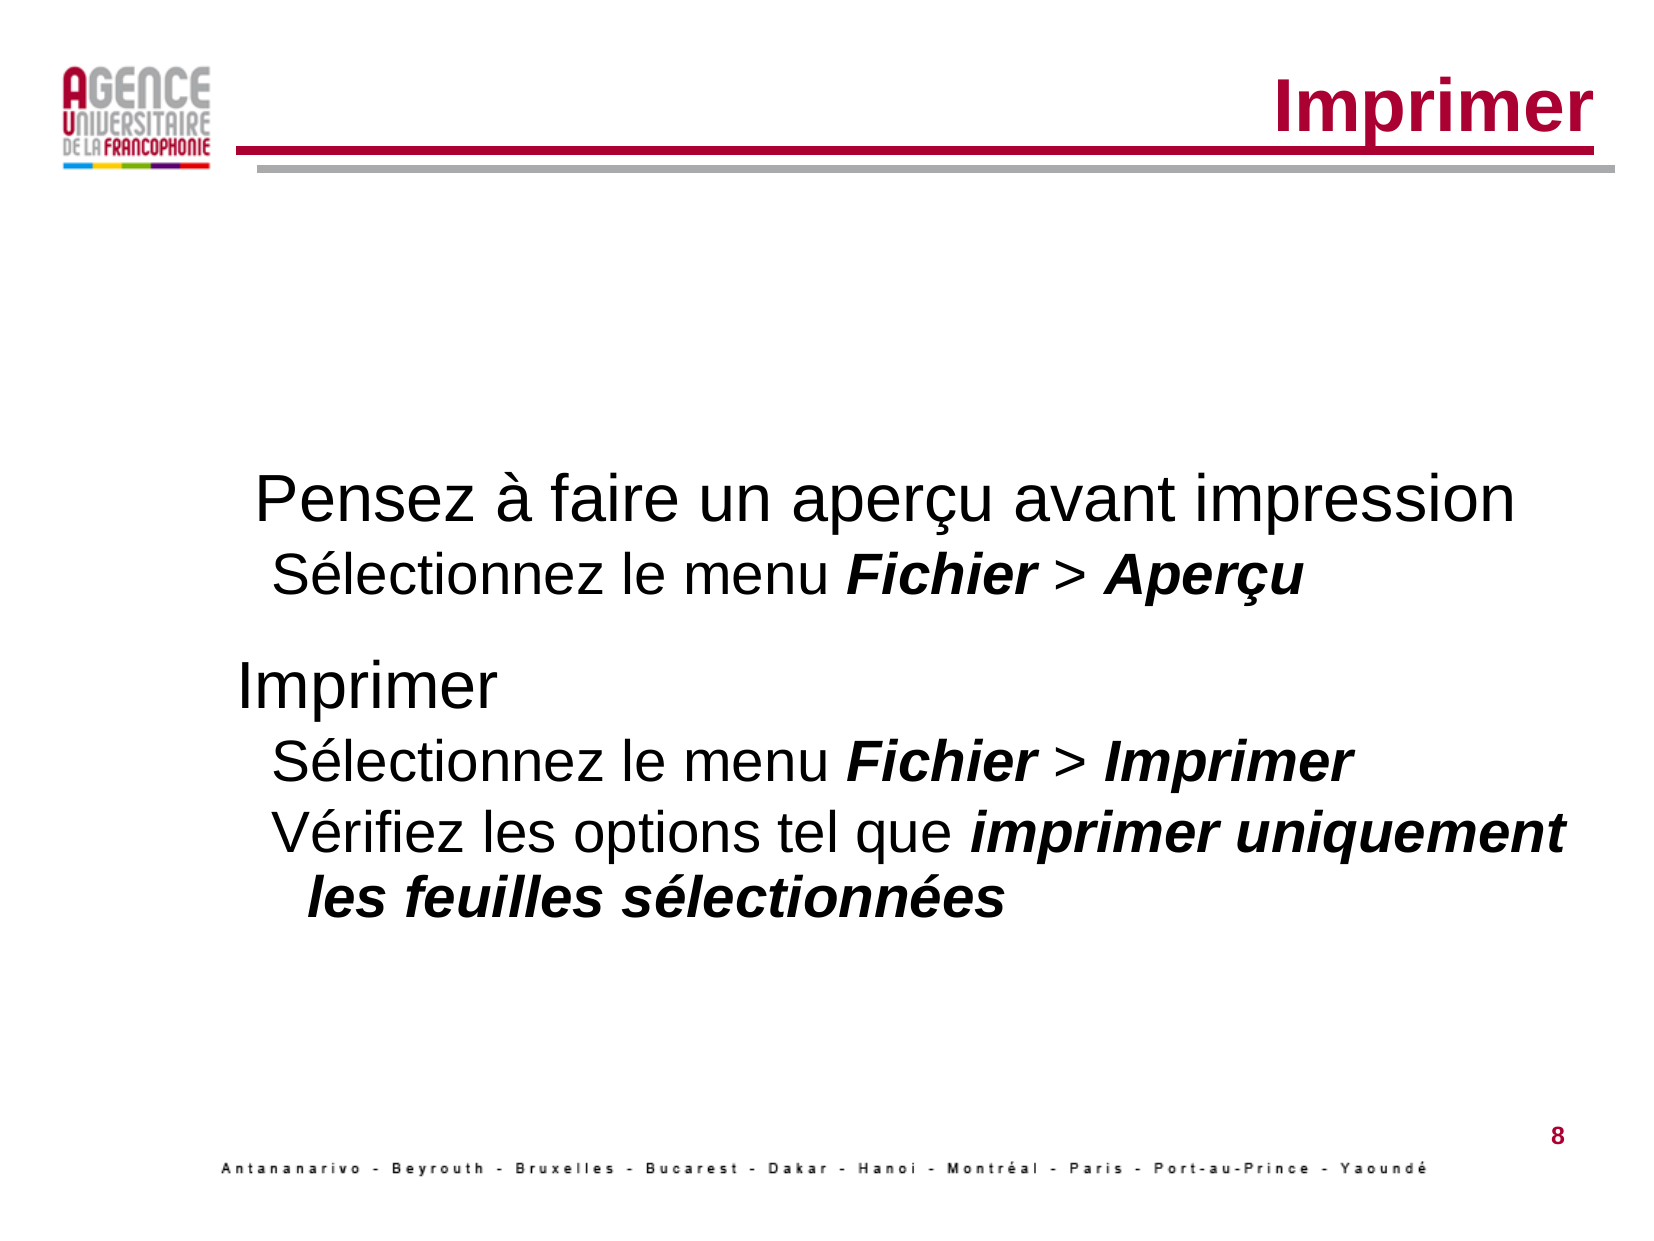

# Imprimer
 Pensez à faire un aperçu avant impression
Sélectionnez le menu Fichier > Aperçu
Imprimer
Sélectionnez le menu Fichier > Imprimer
Vérifiez les options tel que imprimer uniquement les feuilles sélectionnées
8